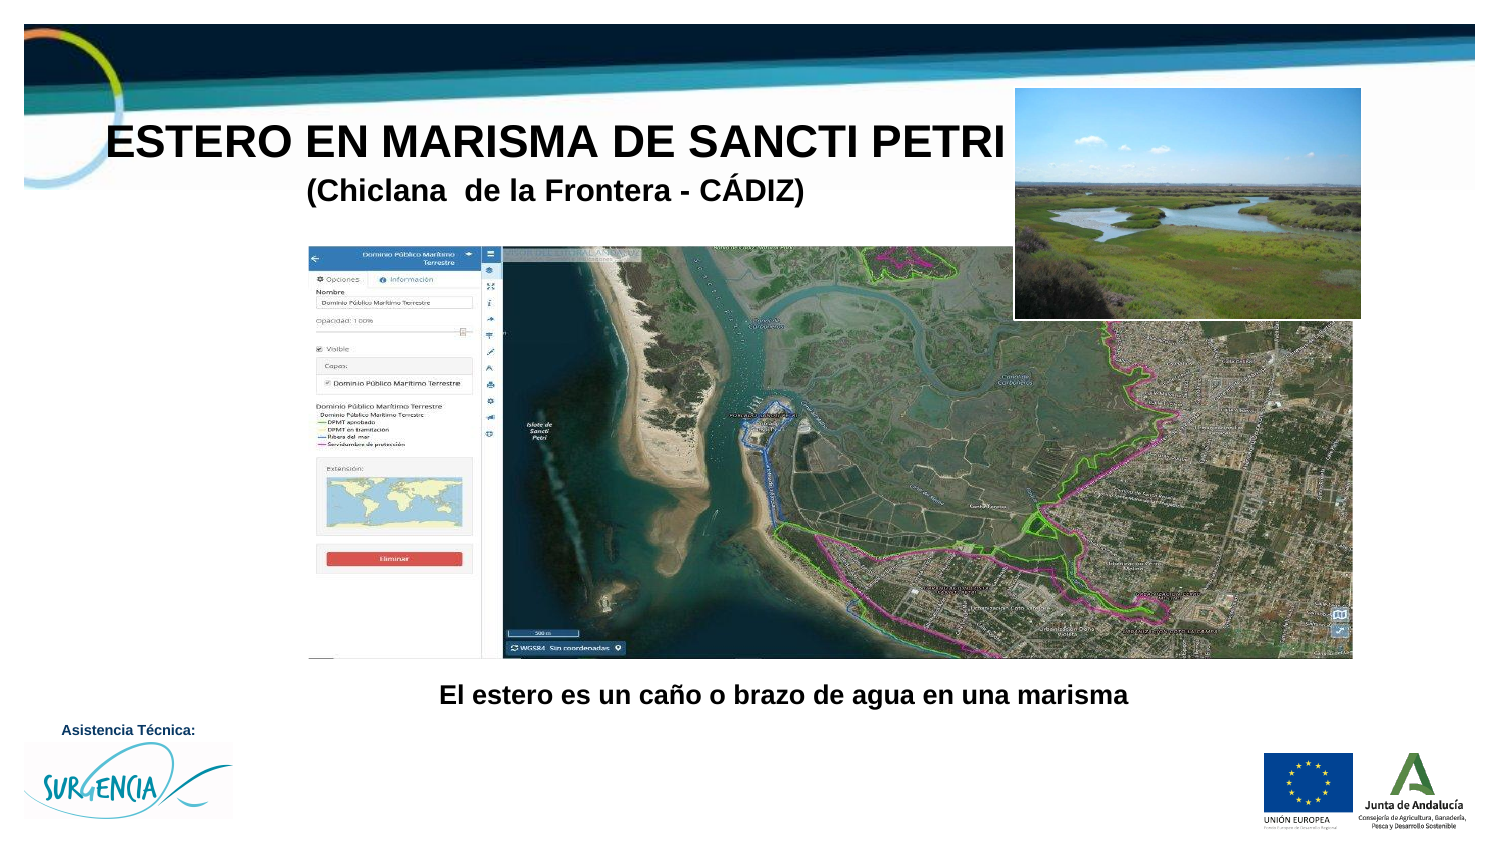

Asistencia Técnica:
ESTERO EN MARISMA DE SANCTI PETRI
(Chiclana de la Frontera - CÁDIZ)
El estero es un caño o brazo de agua en una marisma